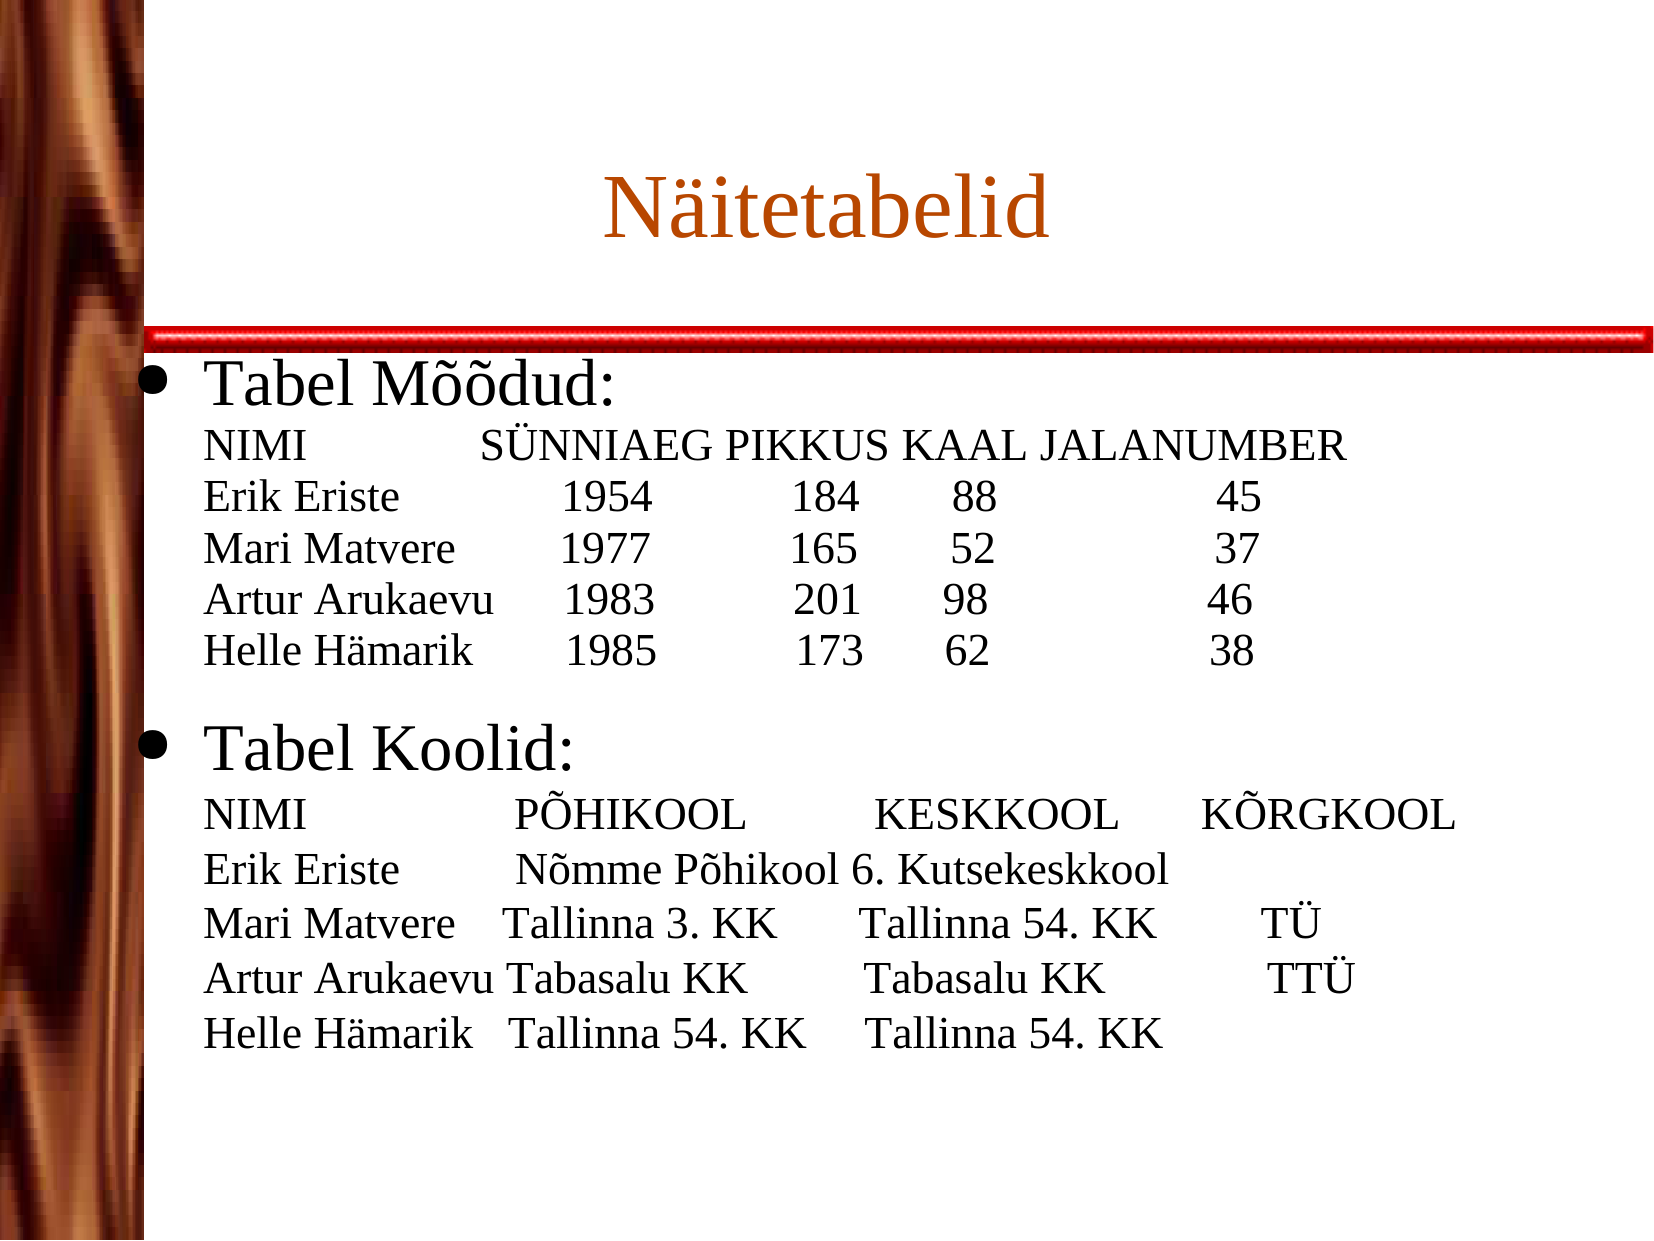

# Näitetabelid
Tabel Mõõdud:
NIMI SÜNNIAEG PIKKUS KAAL JALANUMBER
Erik Eriste 1954 184 88 45
Mari Matvere 1977 165 52 37
Artur Arukaevu 1983 201 98 46
Helle Hämarik 1985 173 62 38
Tabel Koolid:
NIMI PÕHIKOOL KESKKOOL KÕRGKOOL
Erik Eriste Nõmme Põhikool 6. Kutsekeskkool
Mari Matvere Tallinna 3. KK Tallinna 54. KK TÜ
Artur Arukaevu Tabasalu KK Tabasalu KK TTÜ
Helle Hämarik Tallinna 54. KK Tallinna 54. KK